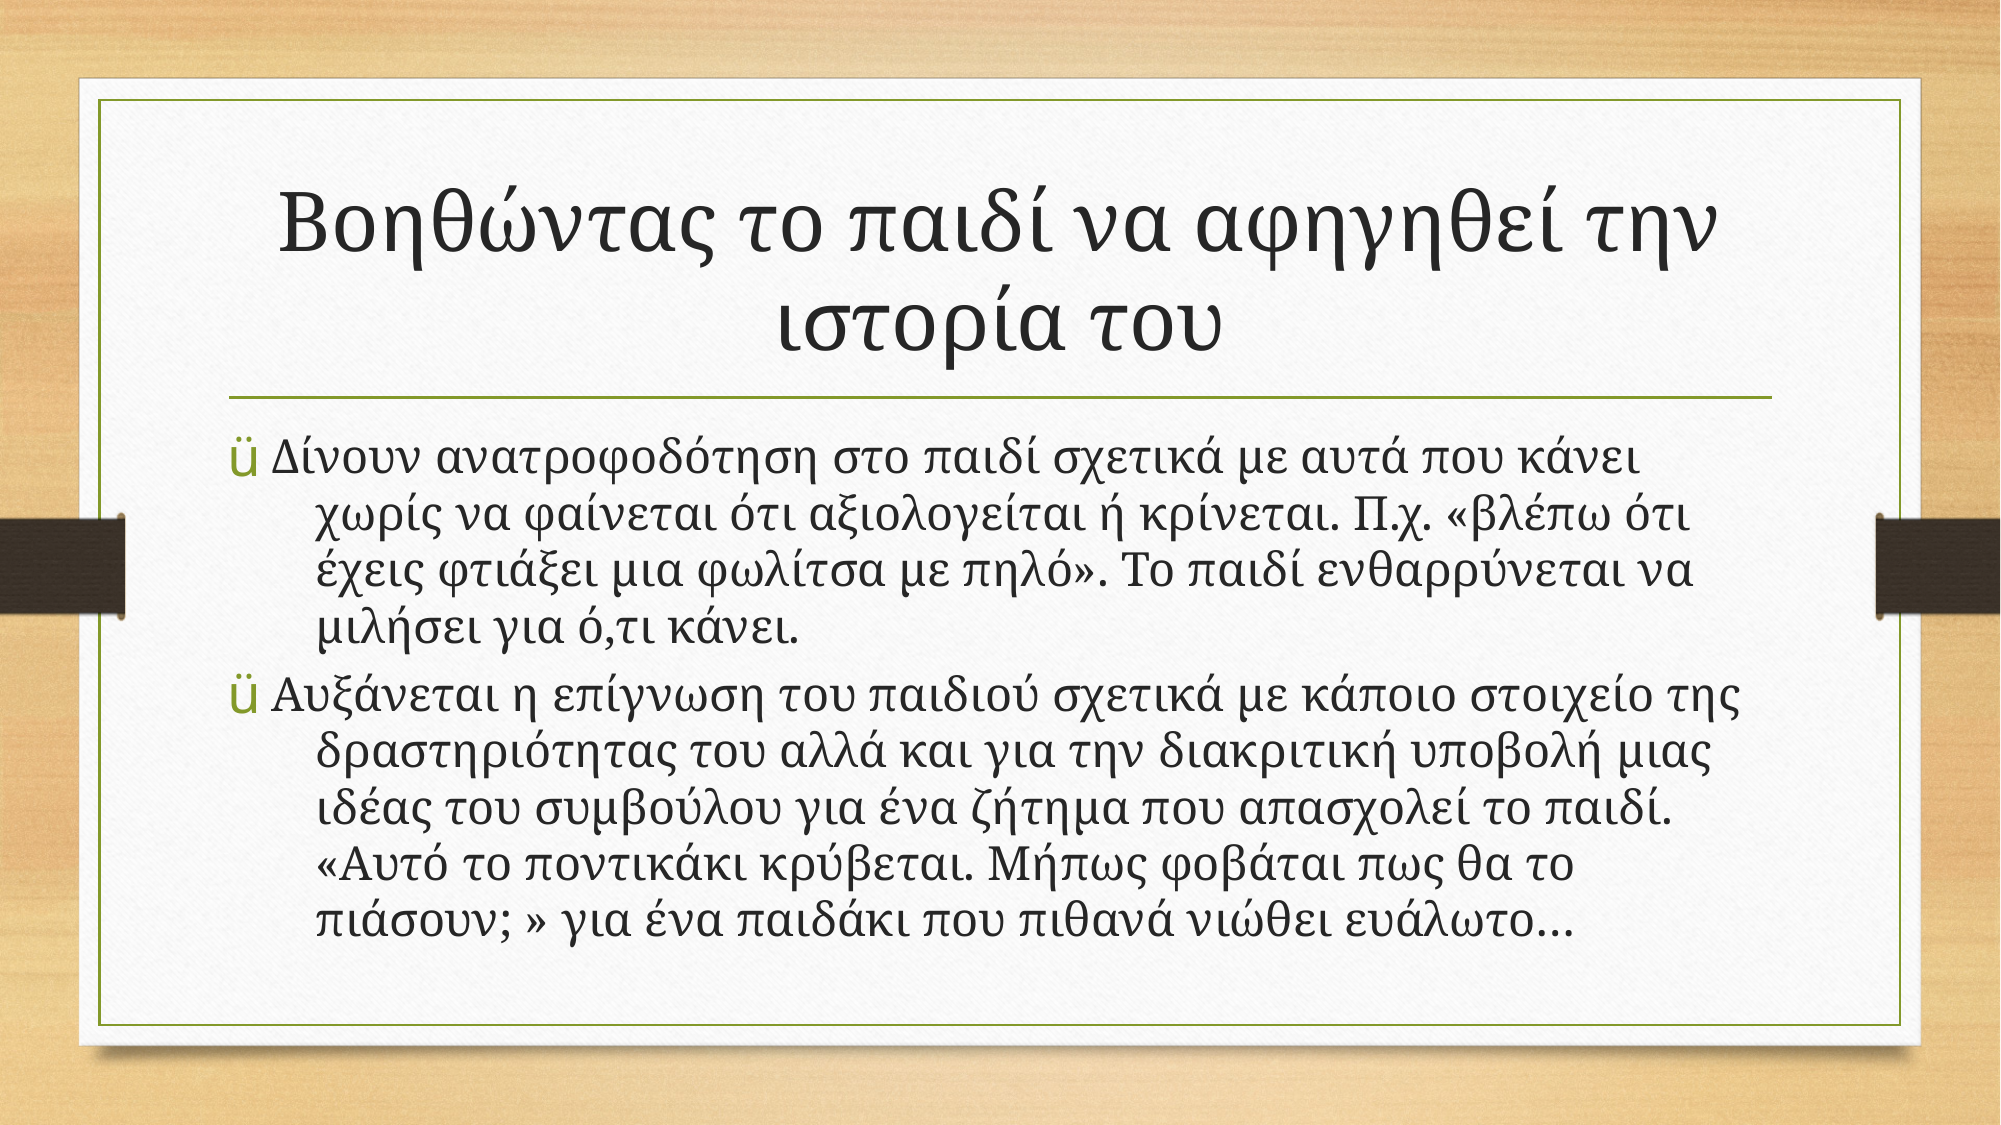

# Βοηθώντας το παιδί να αφηγηθεί την ιστορία του
Δίνουν ανατροφοδότηση στο παιδί σχετικά με αυτά που κάνει χωρίς να φαίνεται ότι αξιολογείται ή κρίνεται. Π.χ. «βλέπω ότι έχεις φτιάξει μια φωλίτσα με πηλό». Το παιδί ενθαρρύνεται να μιλήσει για ό,τι κάνει.
Αυξάνεται η επίγνωση του παιδιού σχετικά με κάποιο στοιχείο της δραστηριότητας του αλλά και για την διακριτική υποβολή μιας ιδέας του συμβούλου για ένα ζήτημα που απασχολεί το παιδί. «Αυτό το ποντικάκι κρύβεται. Μήπως φοβάται πως θα το πιάσουν; » για ένα παιδάκι που πιθανά νιώθει ευάλωτο…